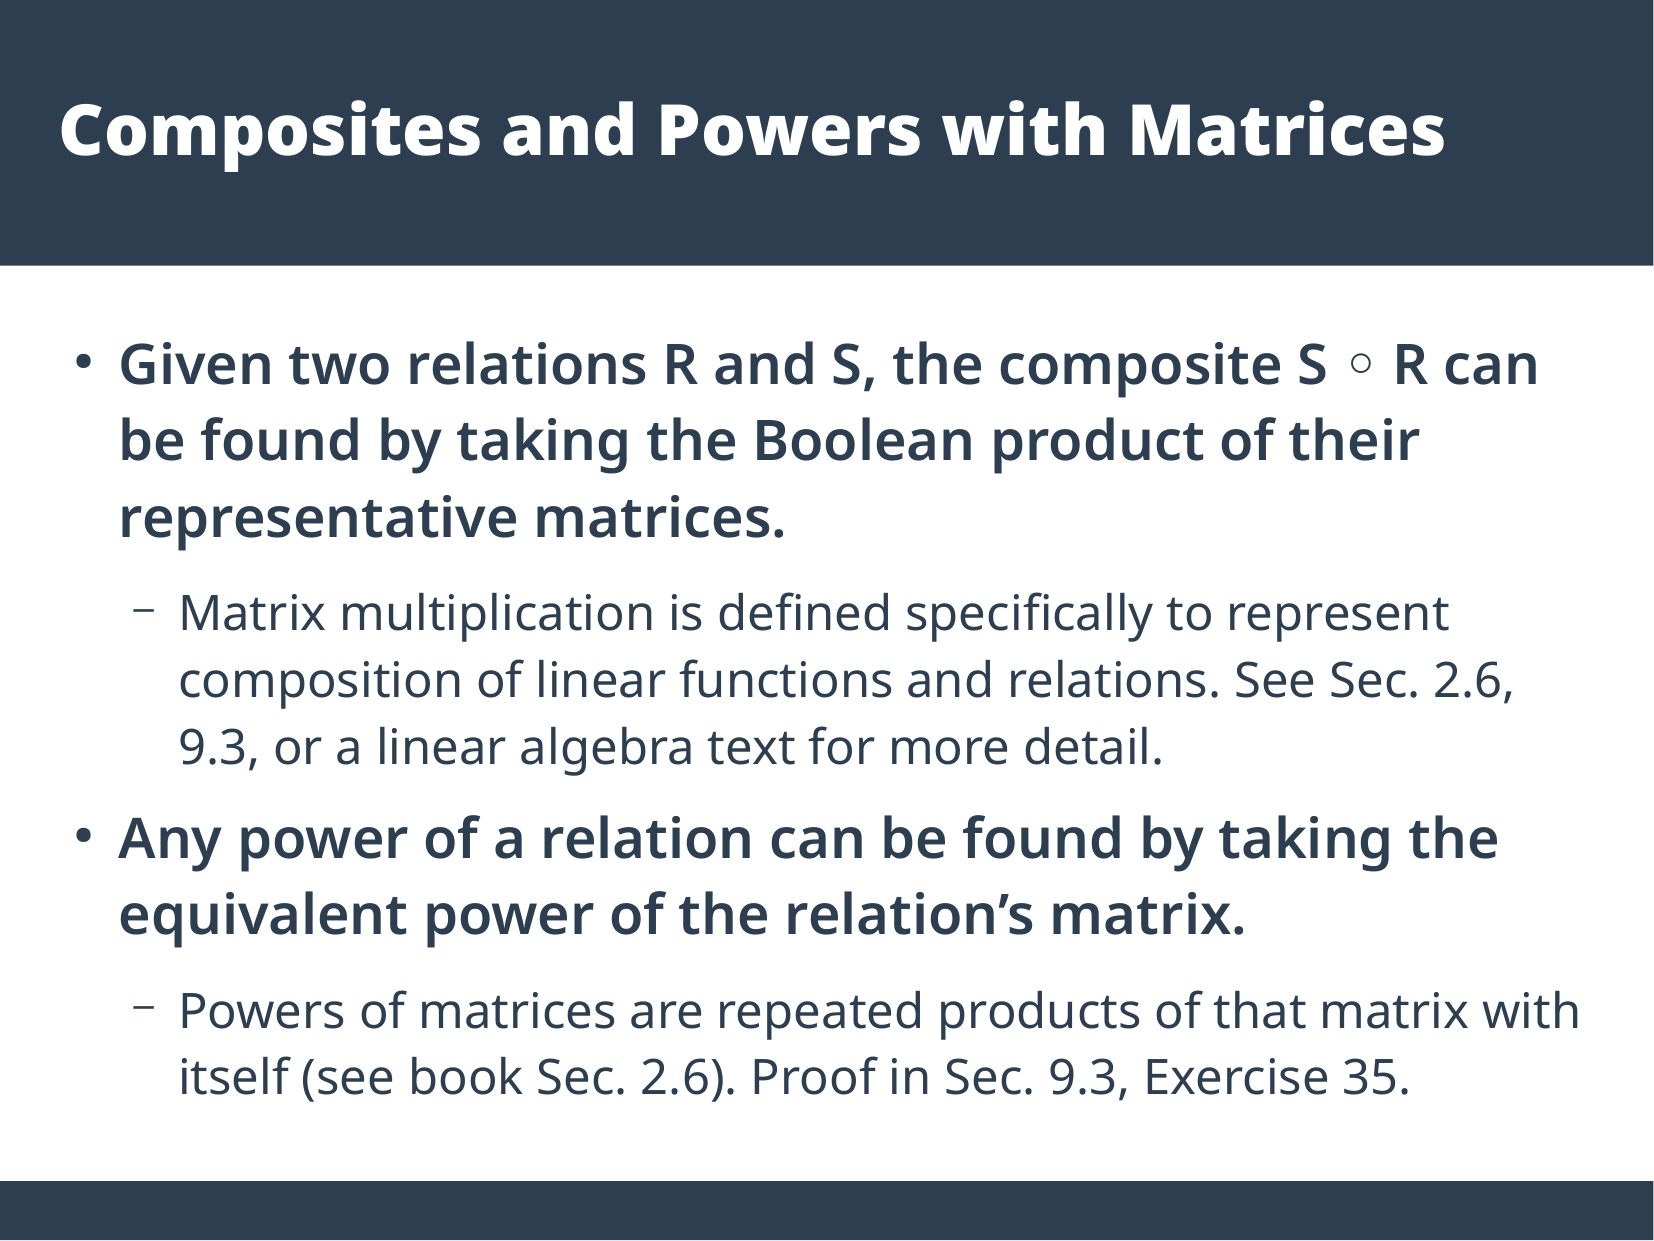

# Composites and Powers with Matrices
Given two relations R and S, the composite S ◦ R can be found by taking the Boolean product of their representative matrices.
Matrix multiplication is defined specifically to represent composition of linear functions and relations. See Sec. 2.6, 9.3, or a linear algebra text for more detail.
Any power of a relation can be found by taking the equivalent power of the relation’s matrix.
Powers of matrices are repeated products of that matrix with itself (see book Sec. 2.6). Proof in Sec. 9.3, Exercise 35.